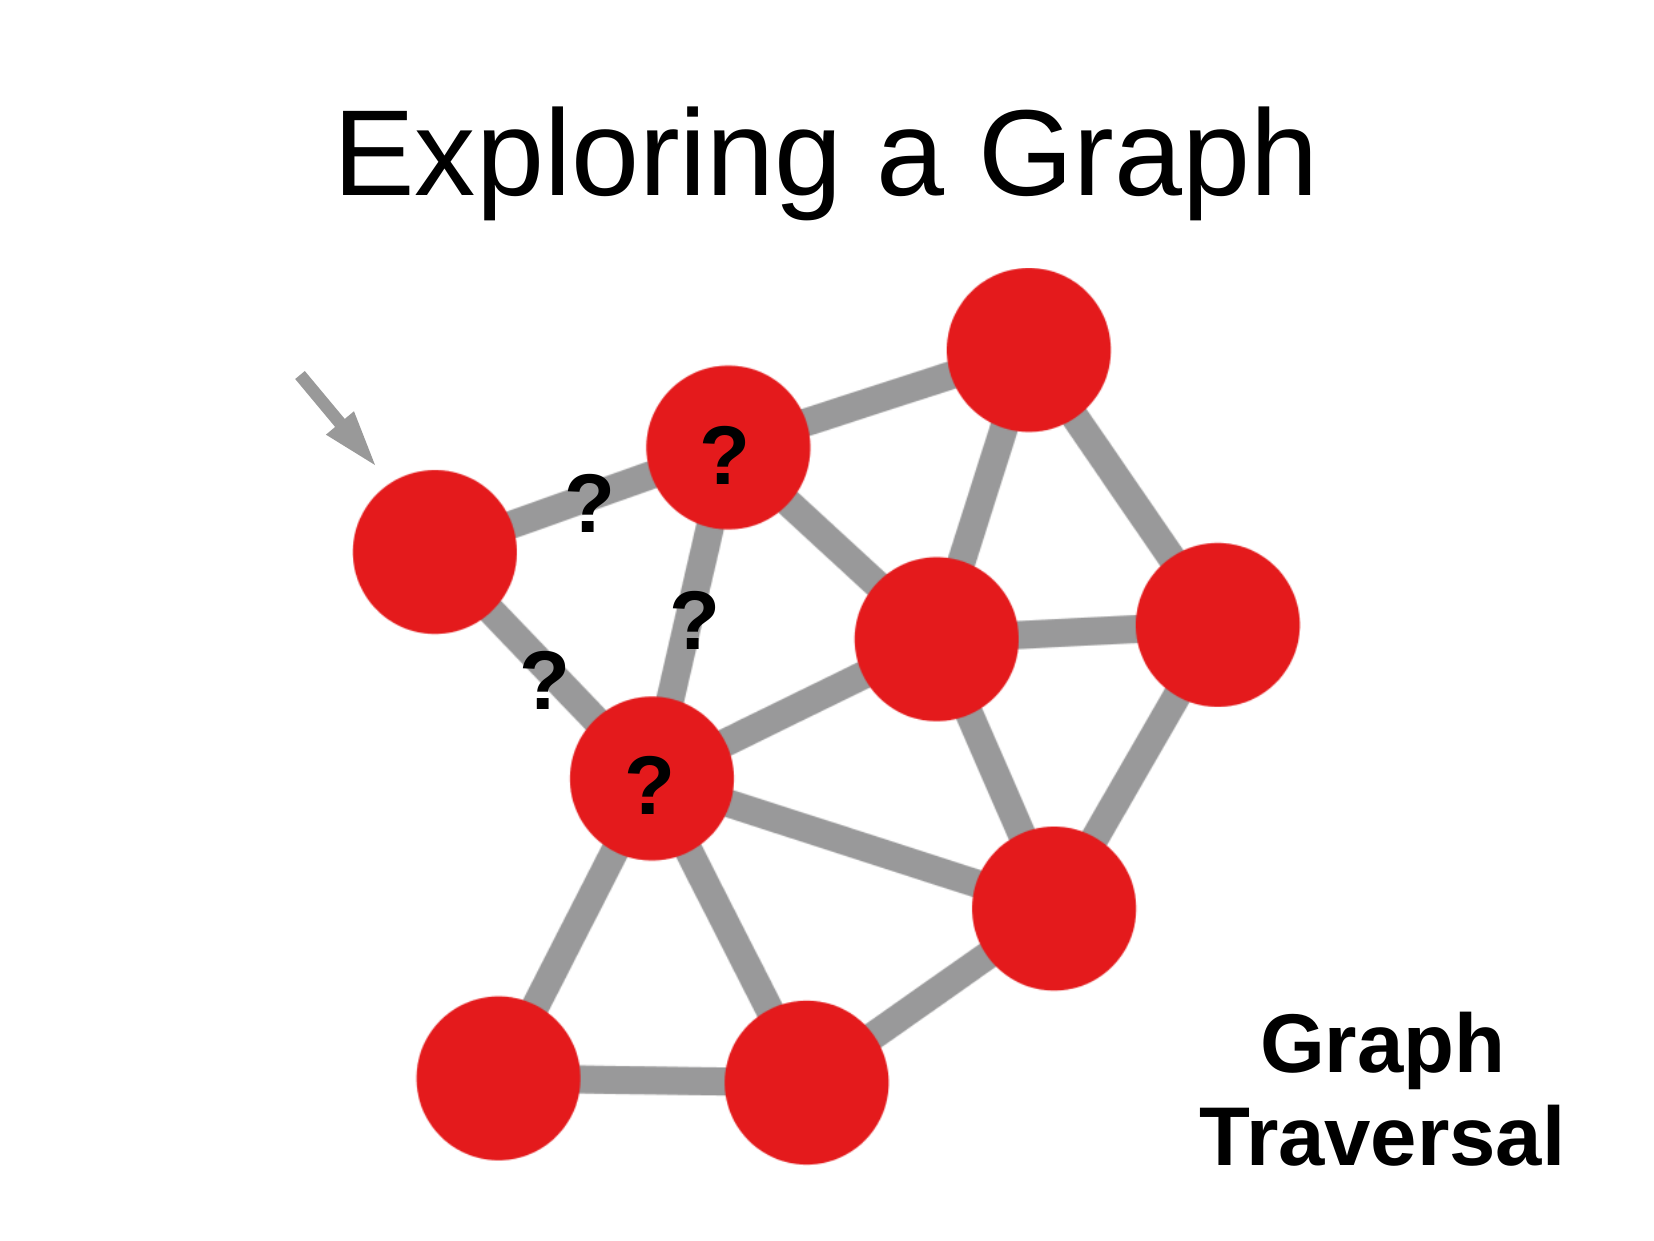

# Exploring a Graph
?
?
?
?
?
Graph
Traversal